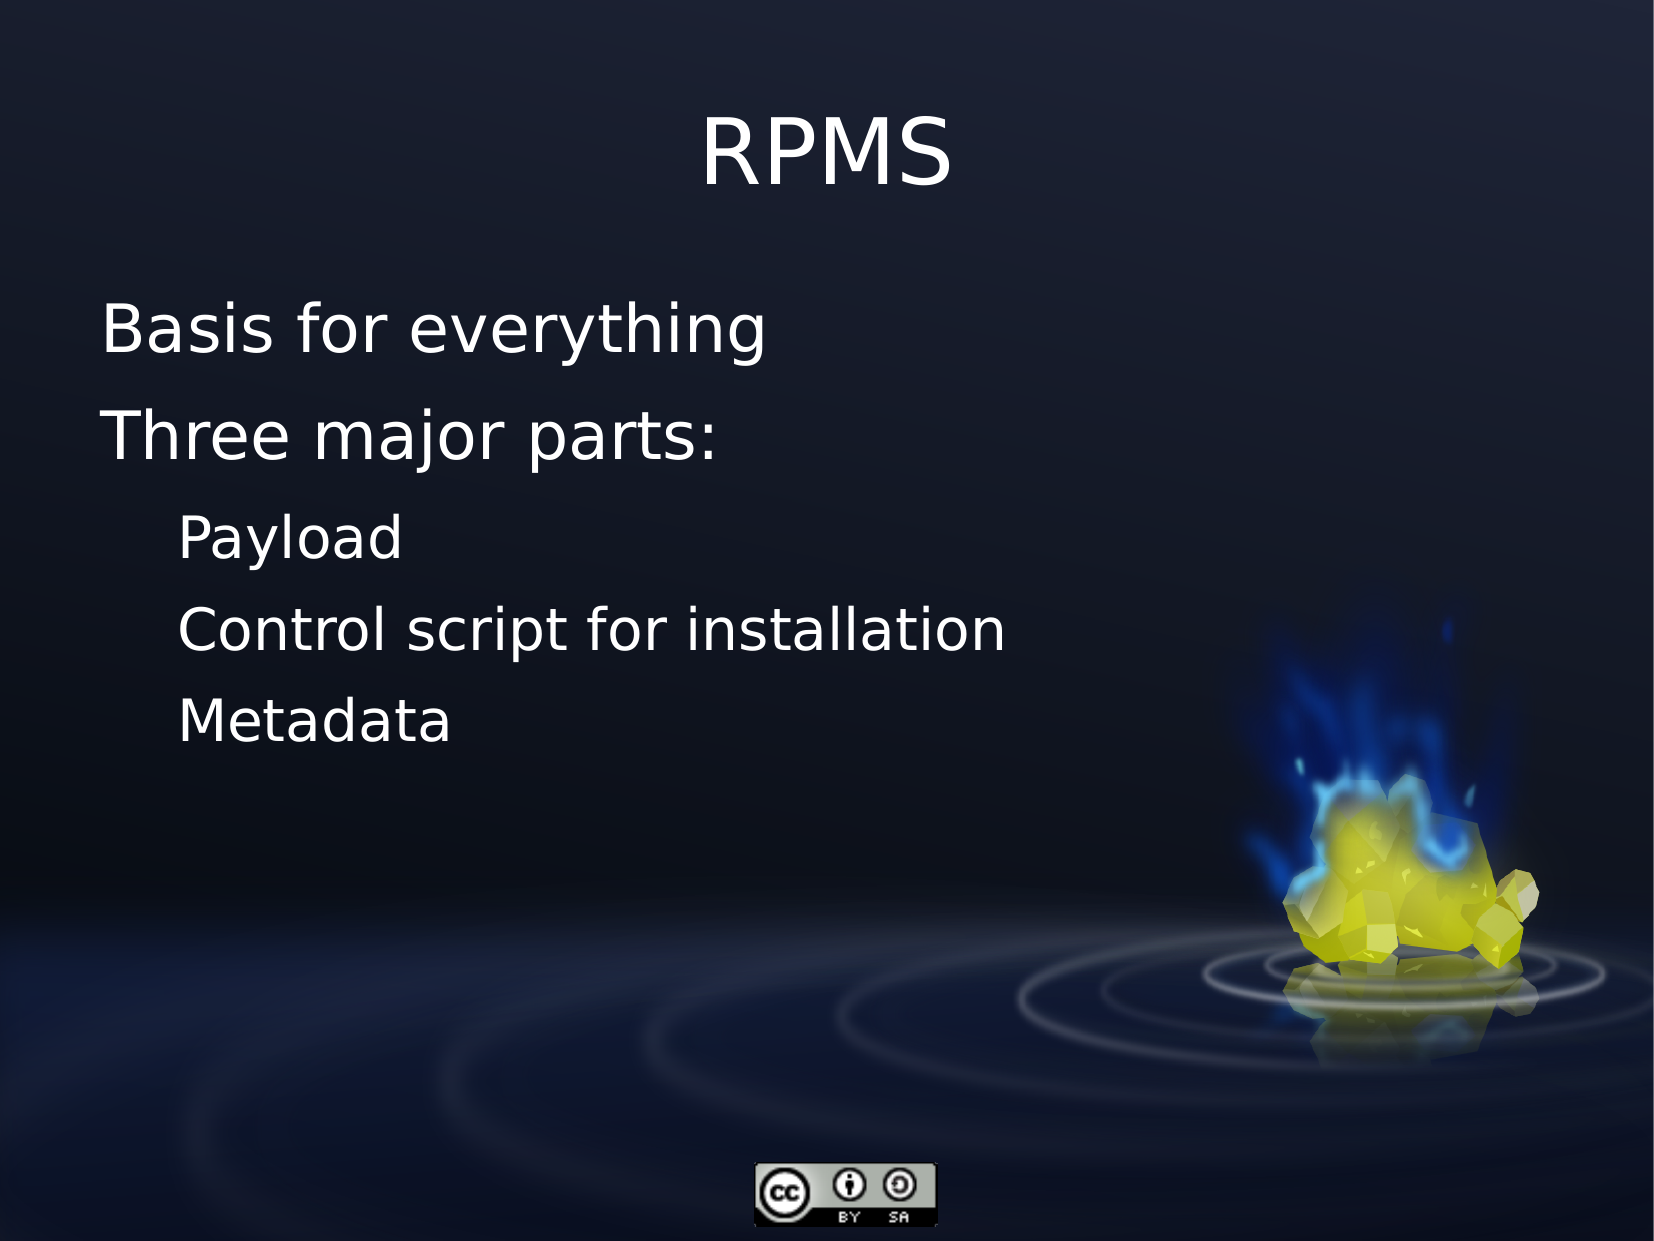

# RPMS
Basis for everything
Three major parts:
Payload
Control script for installation
Metadata